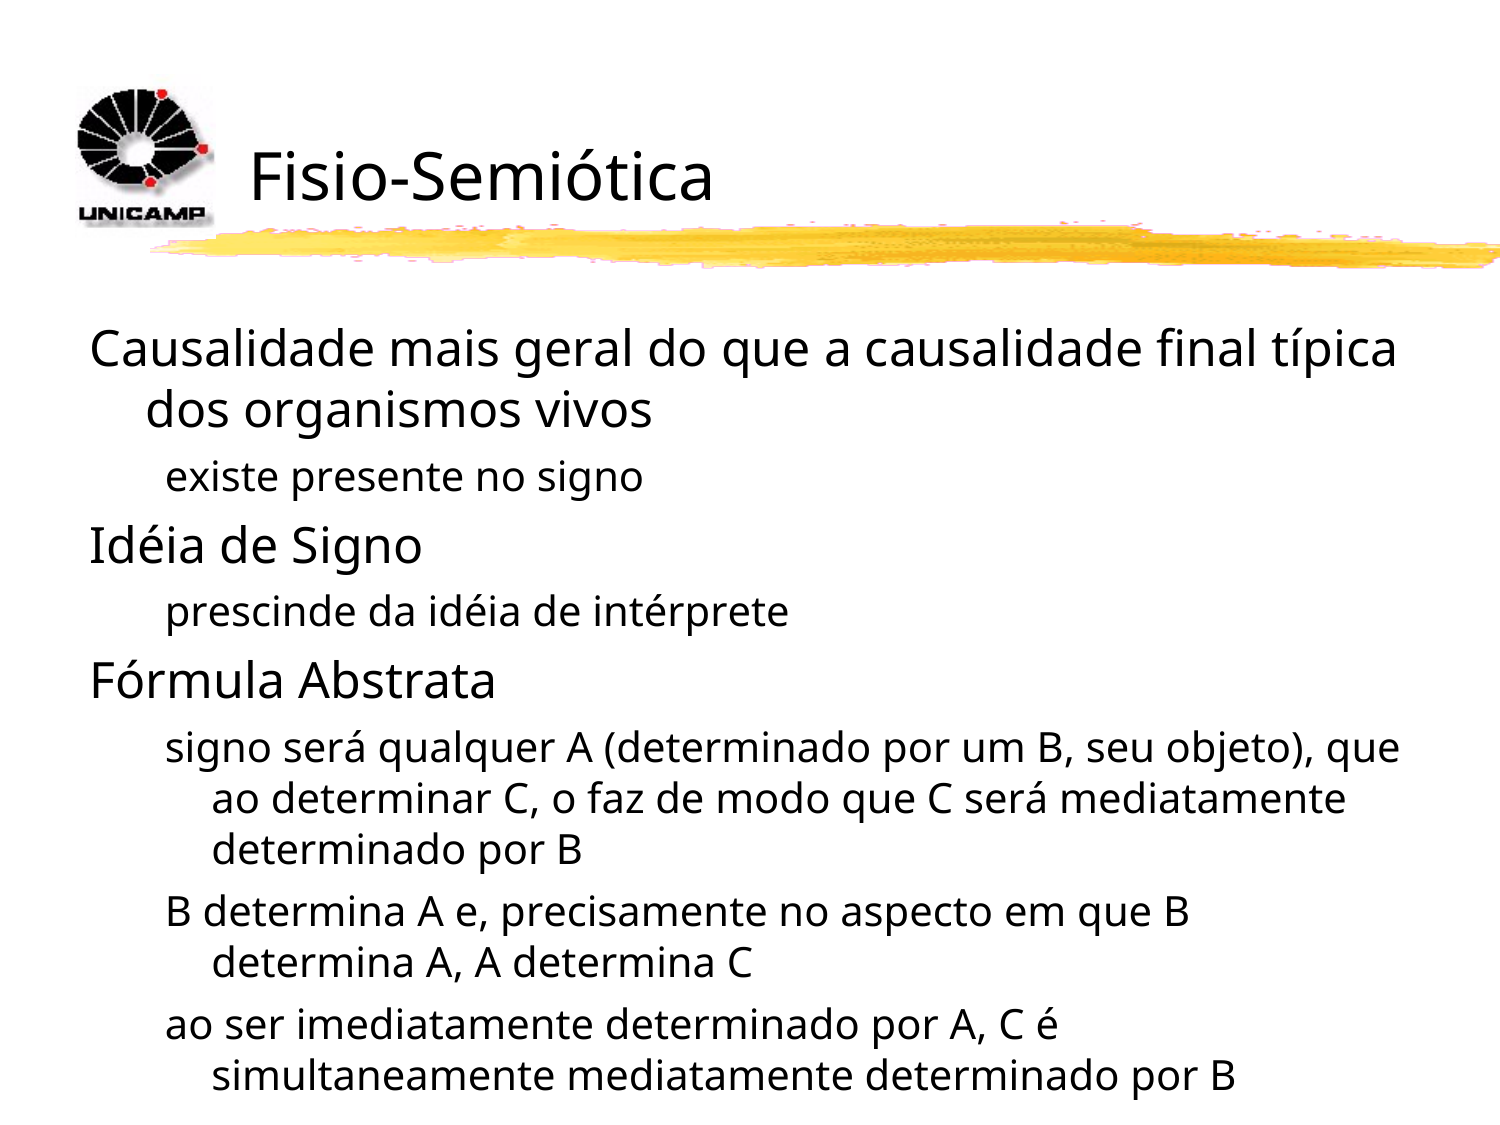

# Fisio-Semiótica
Causalidade mais geral do que a causalidade final típica dos organismos vivos
existe presente no signo
Idéia de Signo
prescinde da idéia de intérprete
Fórmula Abstrata
signo será qualquer A (determinado por um B, seu objeto), que ao determinar C, o faz de modo que C será mediatamente determinado por B
B determina A e, precisamente no aspecto em que B determina A, A determina C
ao ser imediatamente determinado por A, C é simultaneamente mediatamente determinado por B